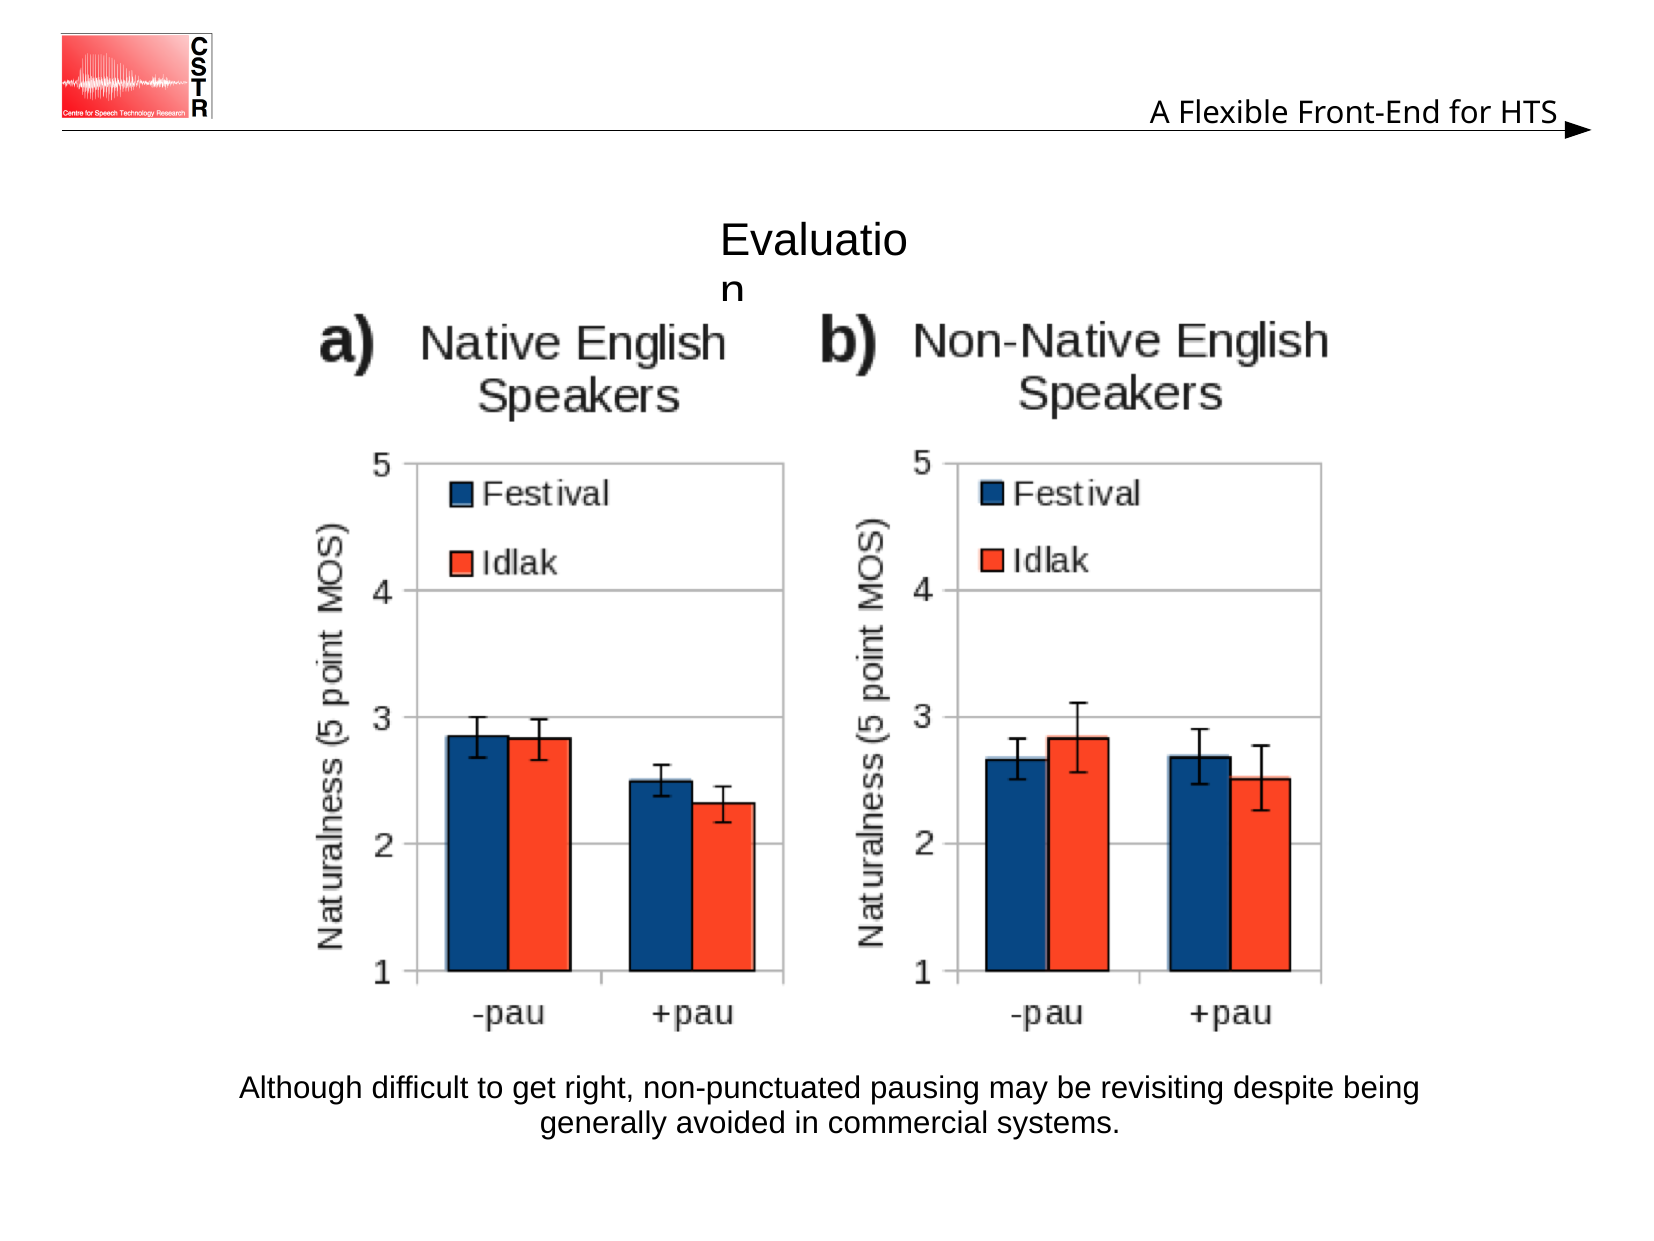

A Flexible Front-End for HTS
Evaluation
Although difficult to get right, non-punctuated pausing may be revisiting despite being
generally avoided in commercial systems.